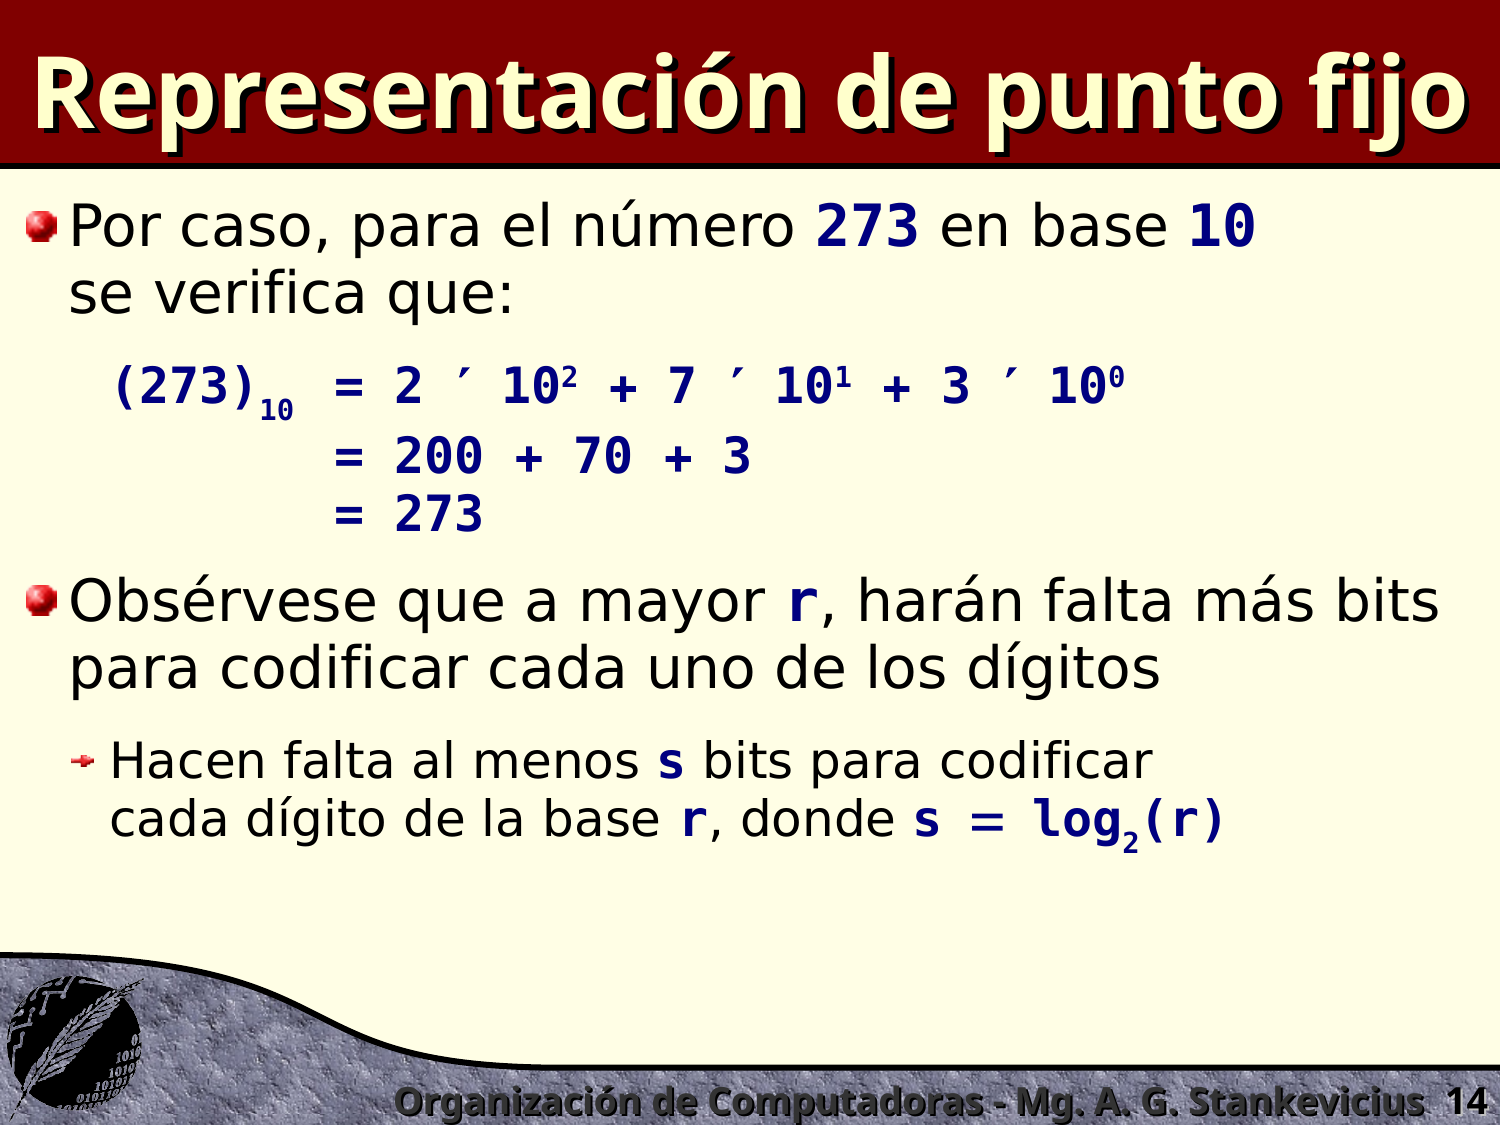

# Representación de punto fijo
Por caso, para el número 273 en base 10
se verifica que:
(273)10	= 2 ´ 102 + 7 ´ 101 + 3 ´ 100
			= 200 + 70 + 3
			= 273
Obsérvese que a mayor r, harán falta más bits para codificar cada uno de los dígitos
Hacen falta al menos s bits para codificar
cada dígito de la base r, donde s = log2(r)
14